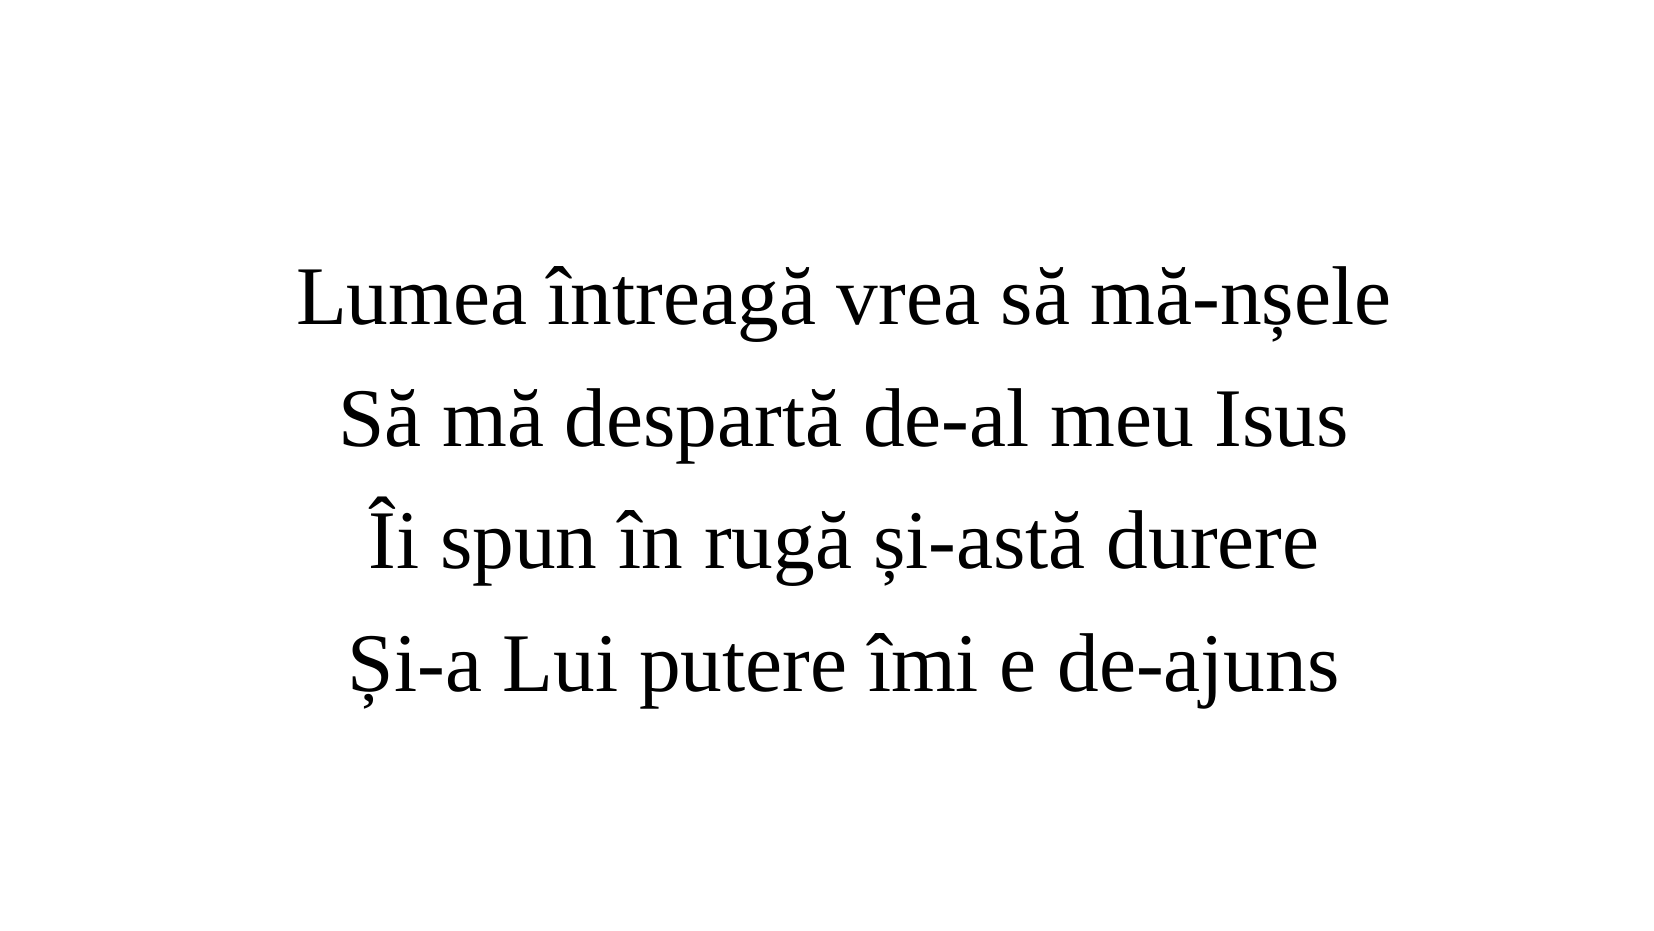

# Lumea întreagă vrea să mă-nșele
Să mă despartă de-al meu Isus
Îi spun în rugă și-astă durere
Și-a Lui putere îmi e de-ajuns